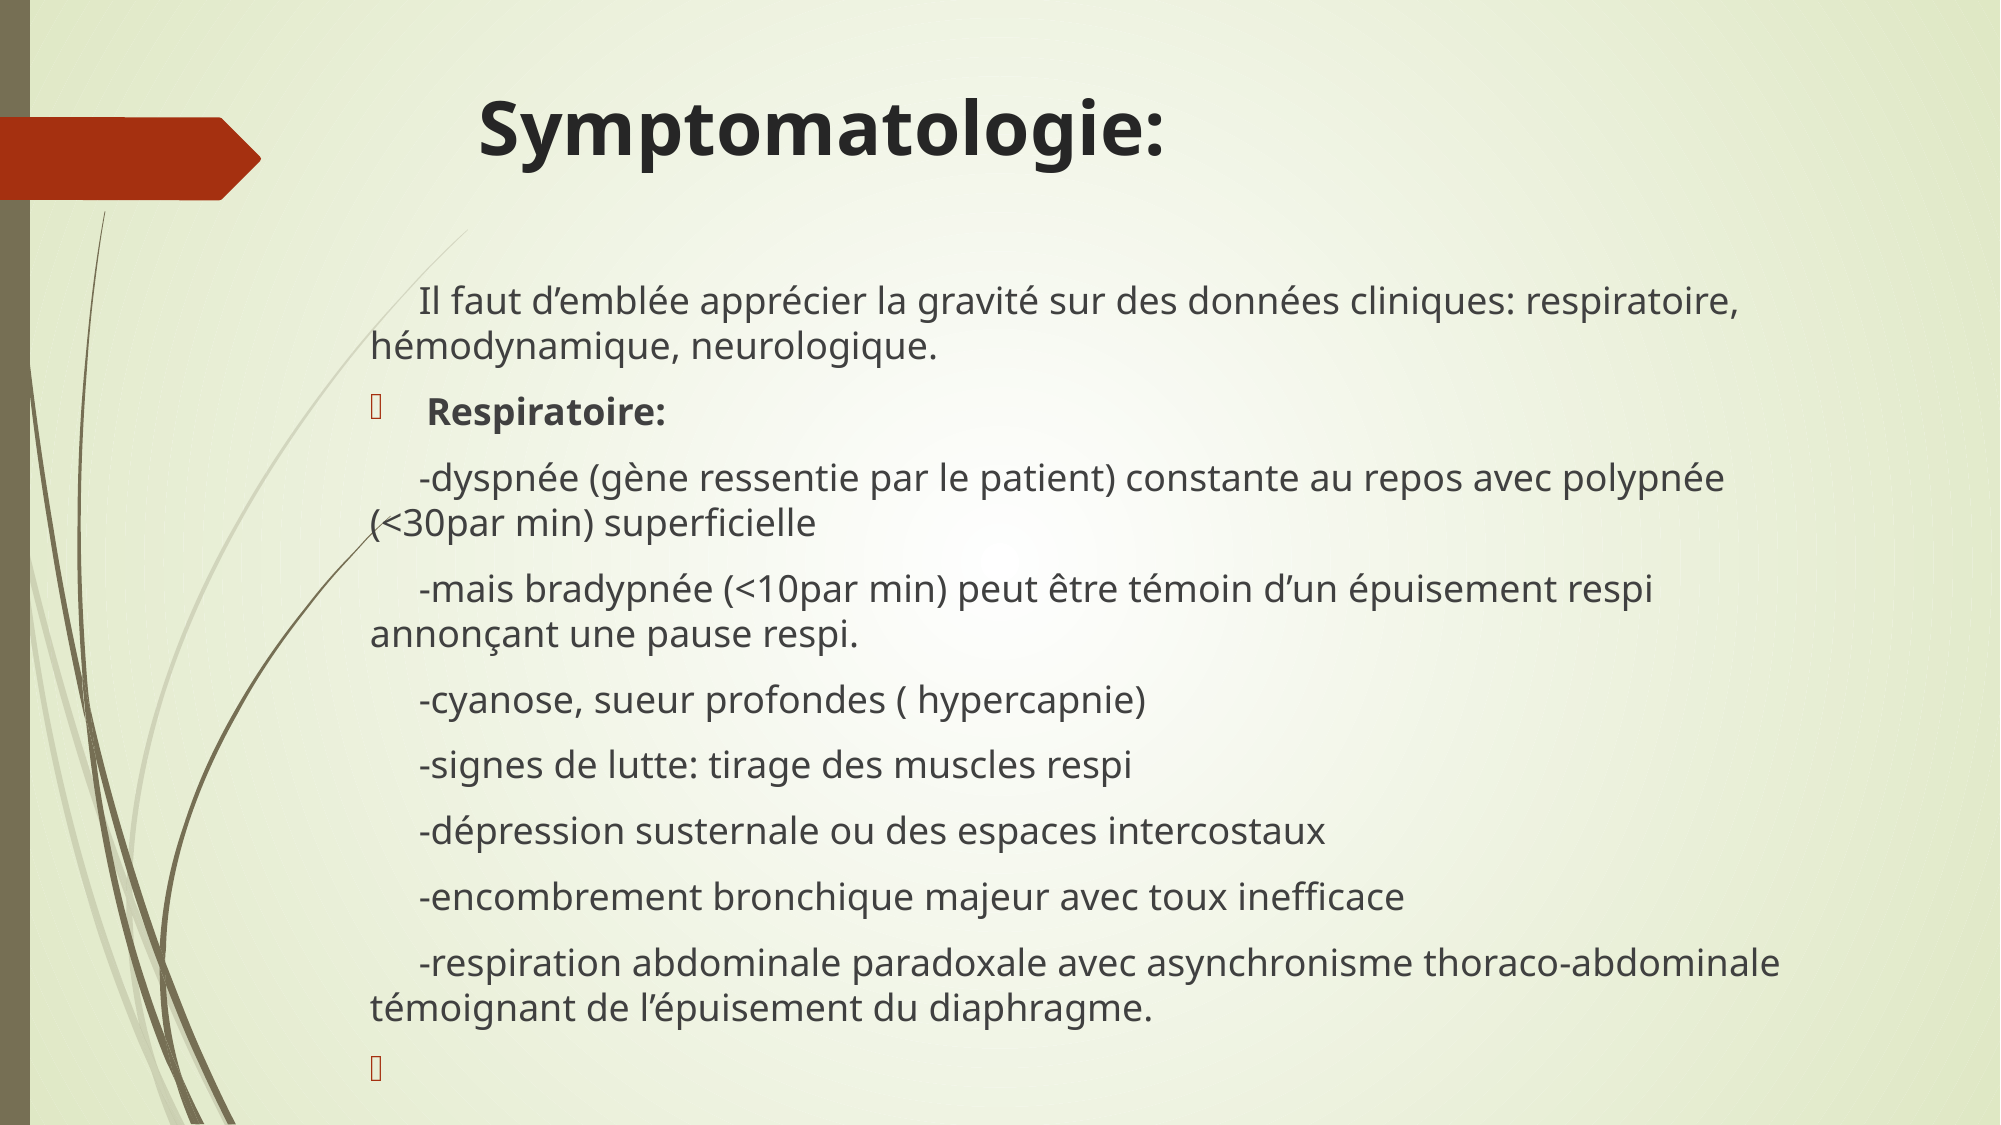

# Symptomatologie:
 Il faut d’emblée apprécier la gravité sur des données cliniques: respiratoire, hémodynamique, neurologique.
Respiratoire:
 -dyspnée (gène ressentie par le patient) constante au repos avec polypnée (<30par min) superficielle
 -mais bradypnée (<10par min) peut être témoin d’un épuisement respi annonçant une pause respi.
 -cyanose, sueur profondes ( hypercapnie)
 -signes de lutte: tirage des muscles respi
 -dépression susternale ou des espaces intercostaux
 -encombrement bronchique majeur avec toux inefficace
 -respiration abdominale paradoxale avec asynchronisme thoraco-abdominale témoignant de l’épuisement du diaphragme.